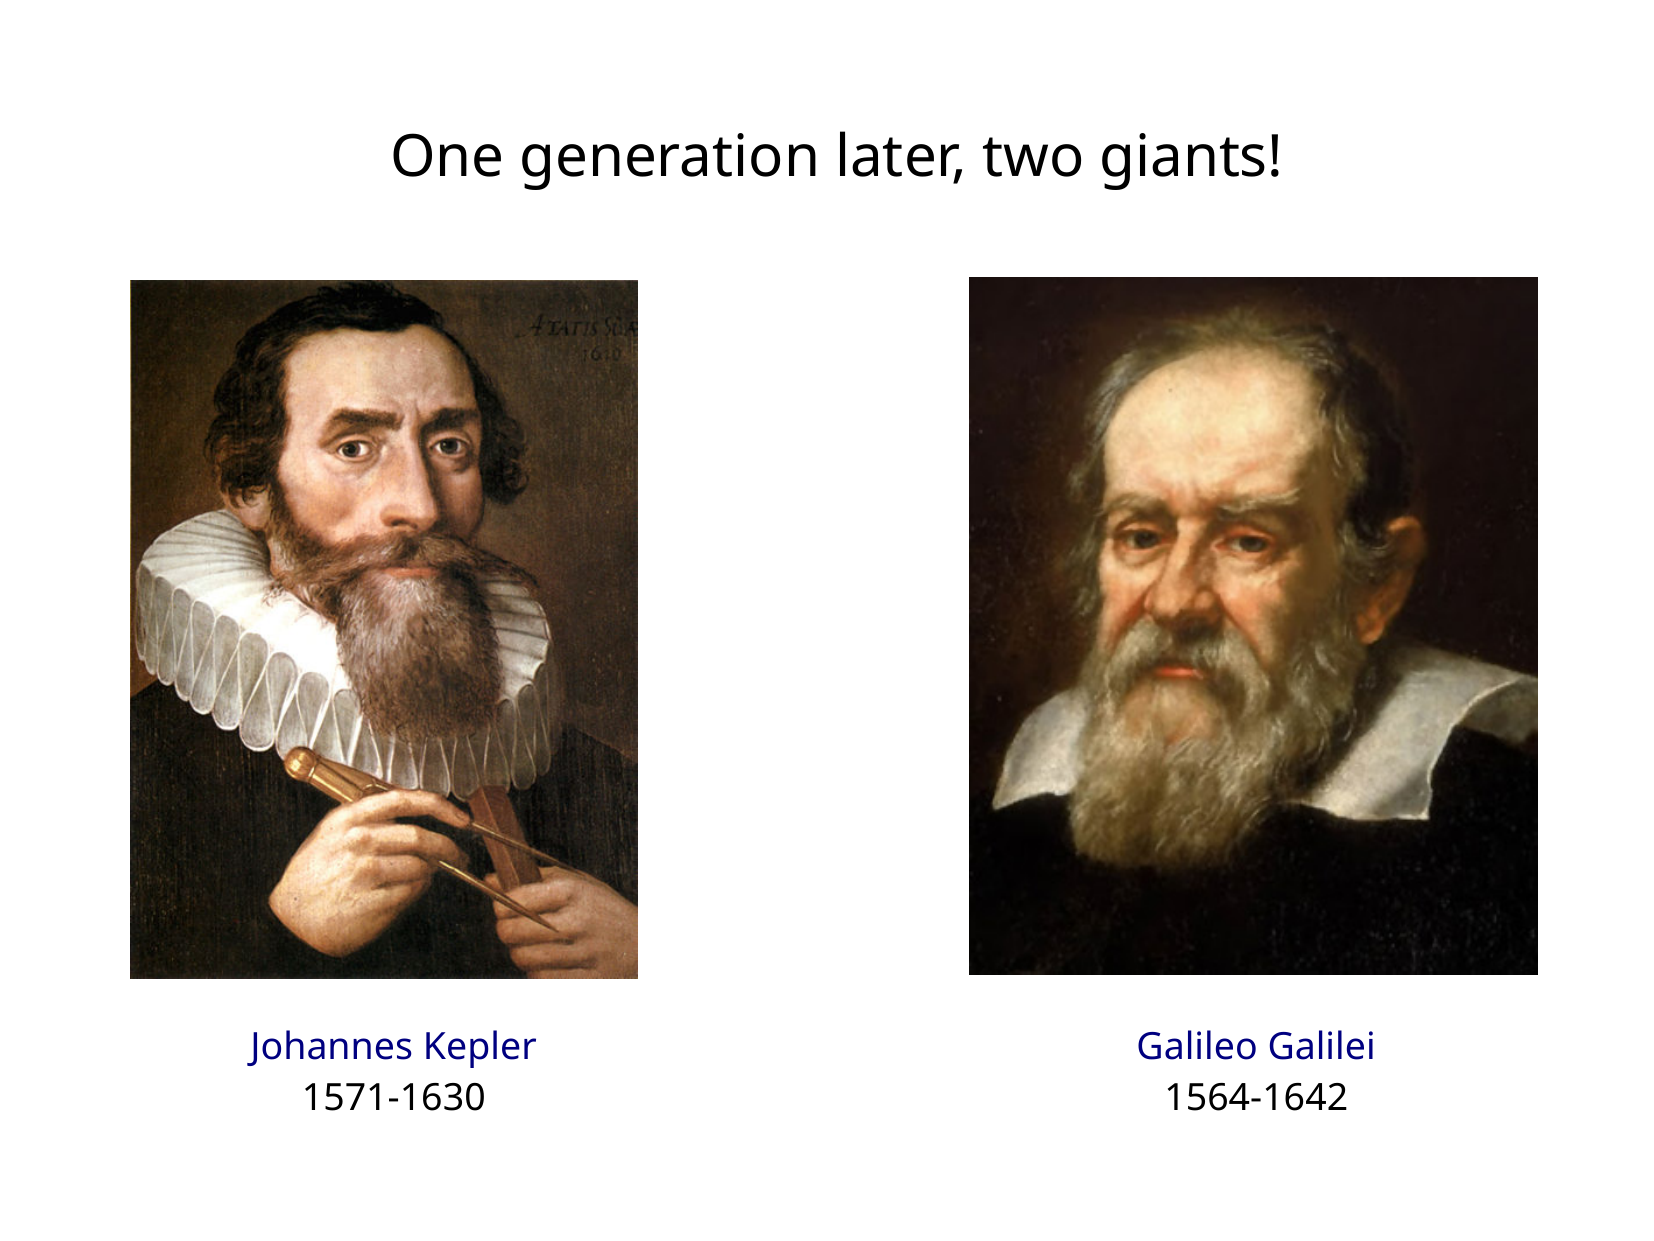

# One generation later, two giants!
Johannes Kepler
1571-1630
Galileo Galilei
1564-1642